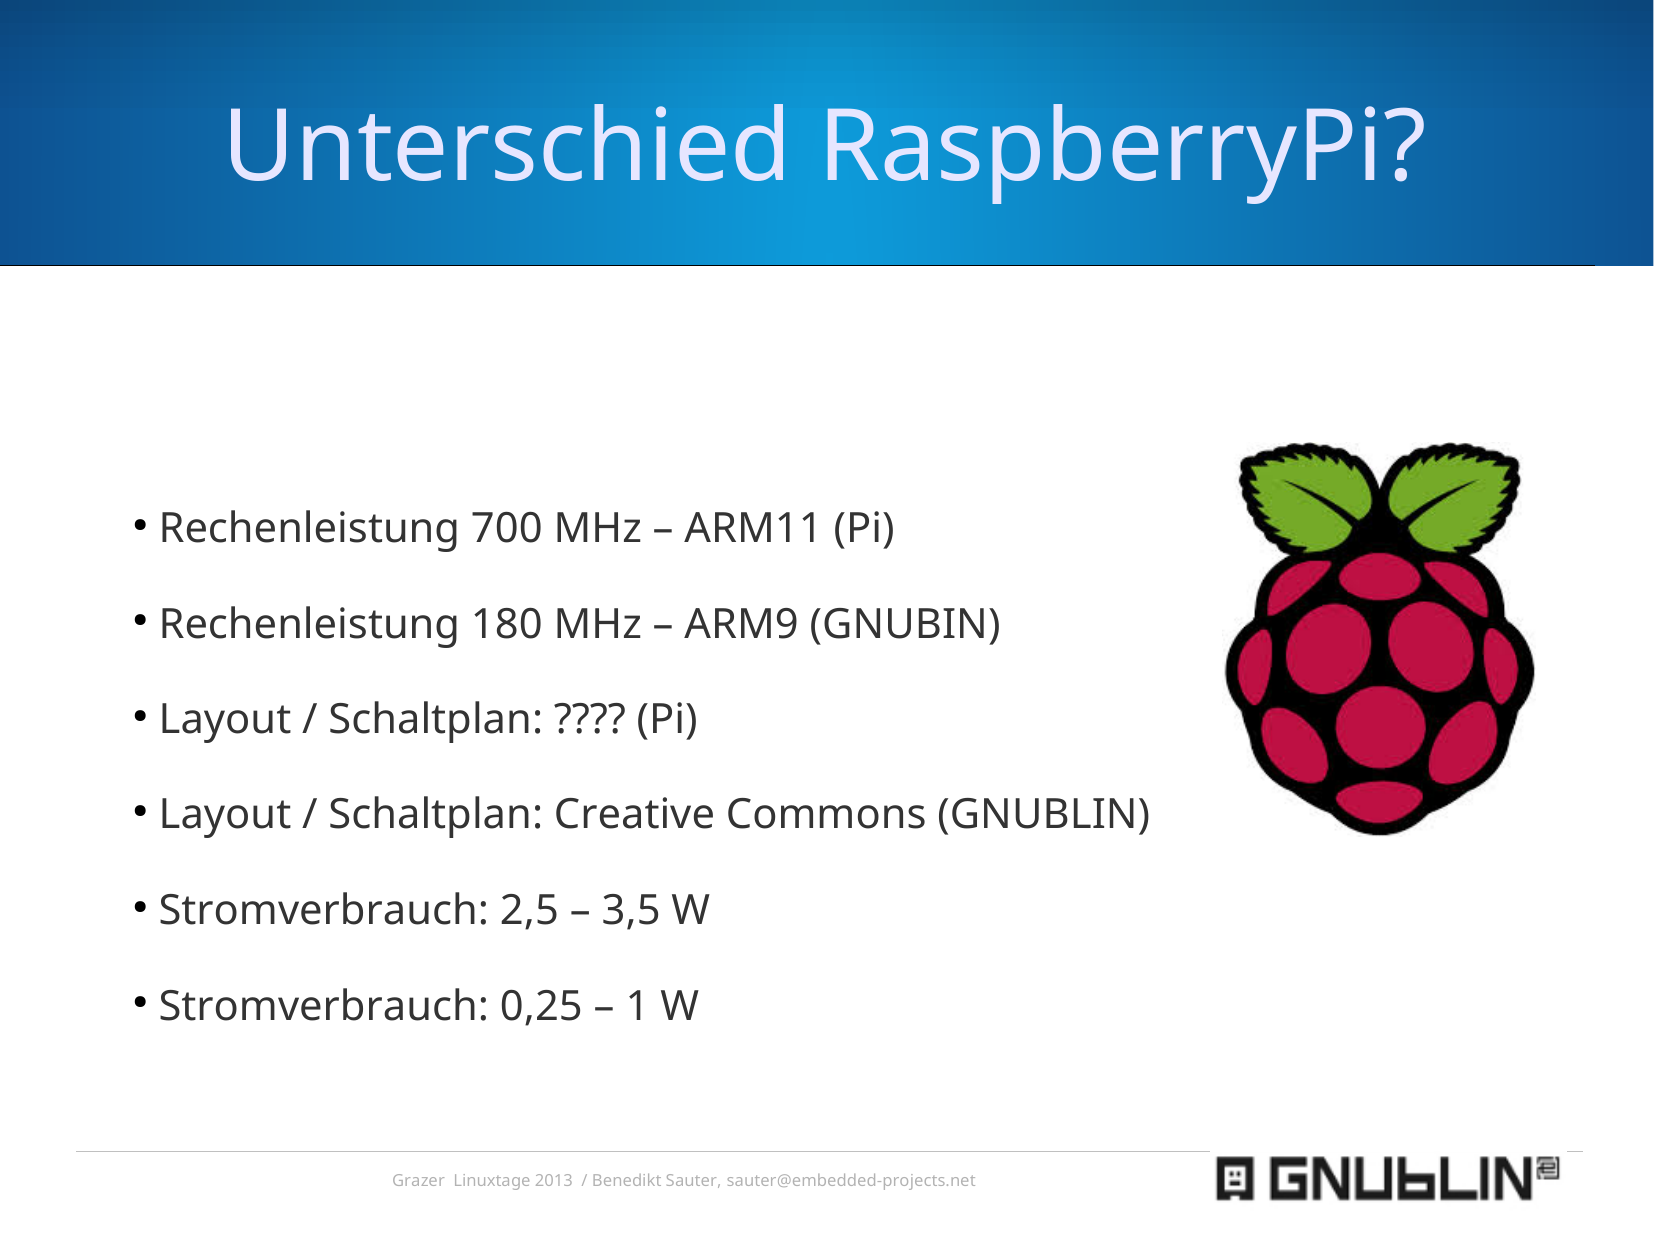

# Unterschied RaspberryPi?
 Rechenleistung 700 MHz – ARM11 (Pi)
 Rechenleistung 180 MHz – ARM9 (GNUBIN)
 Layout / Schaltplan: ???? (Pi)
 Layout / Schaltplan: Creative Commons (GNUBLIN)
 Stromverbrauch: 2,5 – 3,5 W
 Stromverbrauch: 0,25 – 1 W